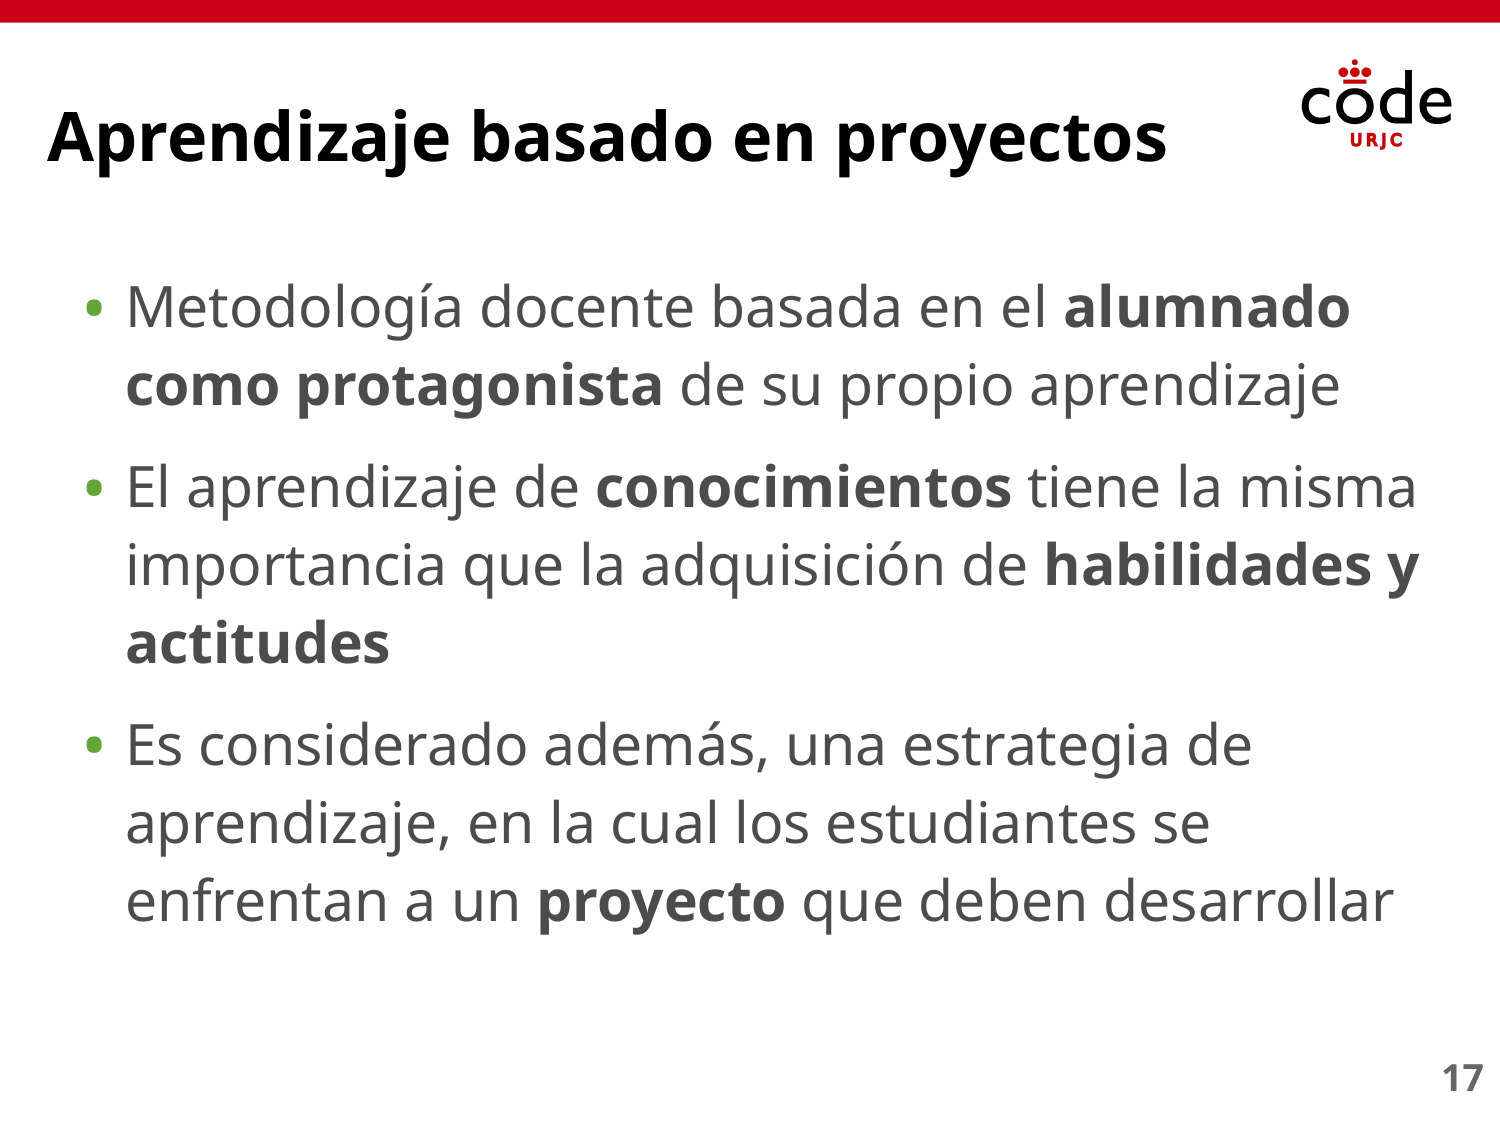

# Aprendizaje basado en proyectos
Metodología docente basada en el alumnado como protagonista de su propio aprendizaje
El aprendizaje de conocimientos tiene la misma importancia que la adquisición de habilidades y actitudes
Es considerado además, una estrategia de aprendizaje, en la cual los estudiantes se enfrentan a un proyecto que deben desarrollar